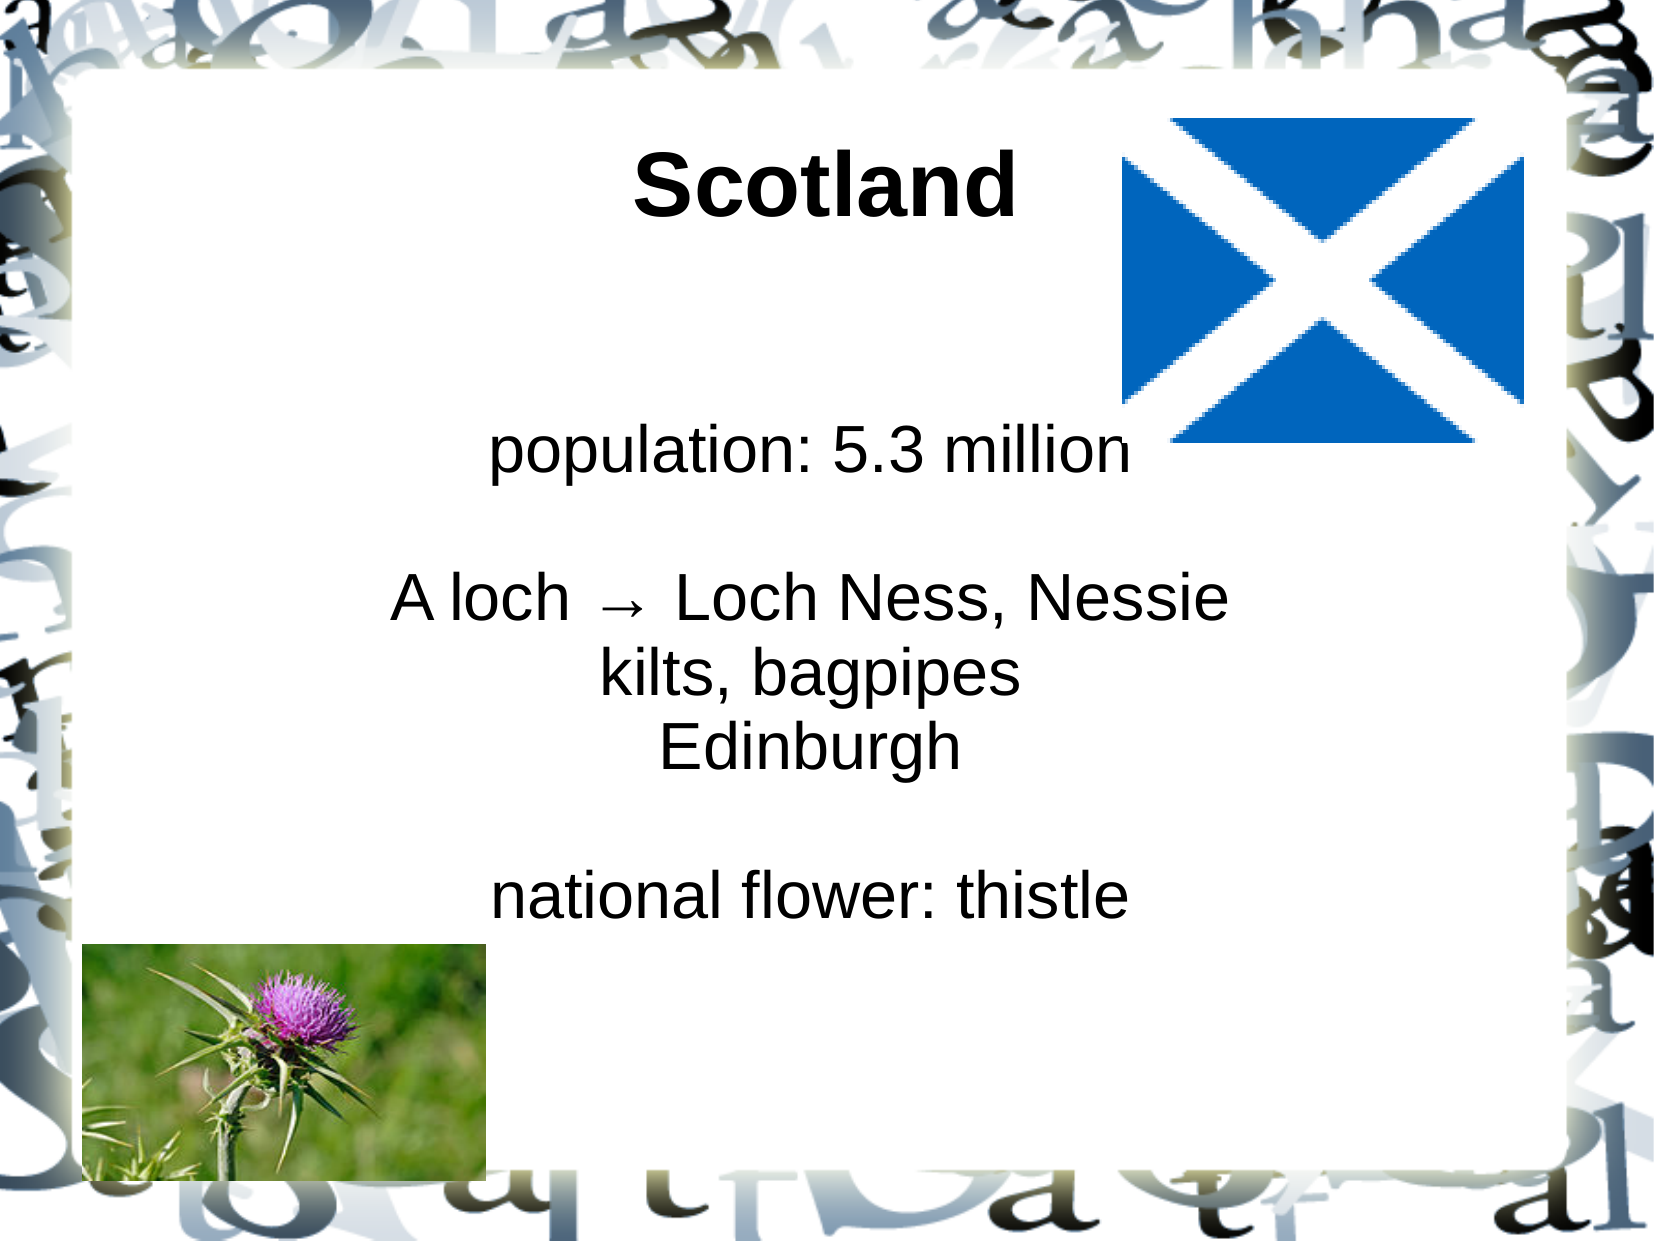

# Scotland
population: 5.3 million
A loch → Loch Ness, Nessie
kilts, bagpipes
Edinburgh
national flower: thistle